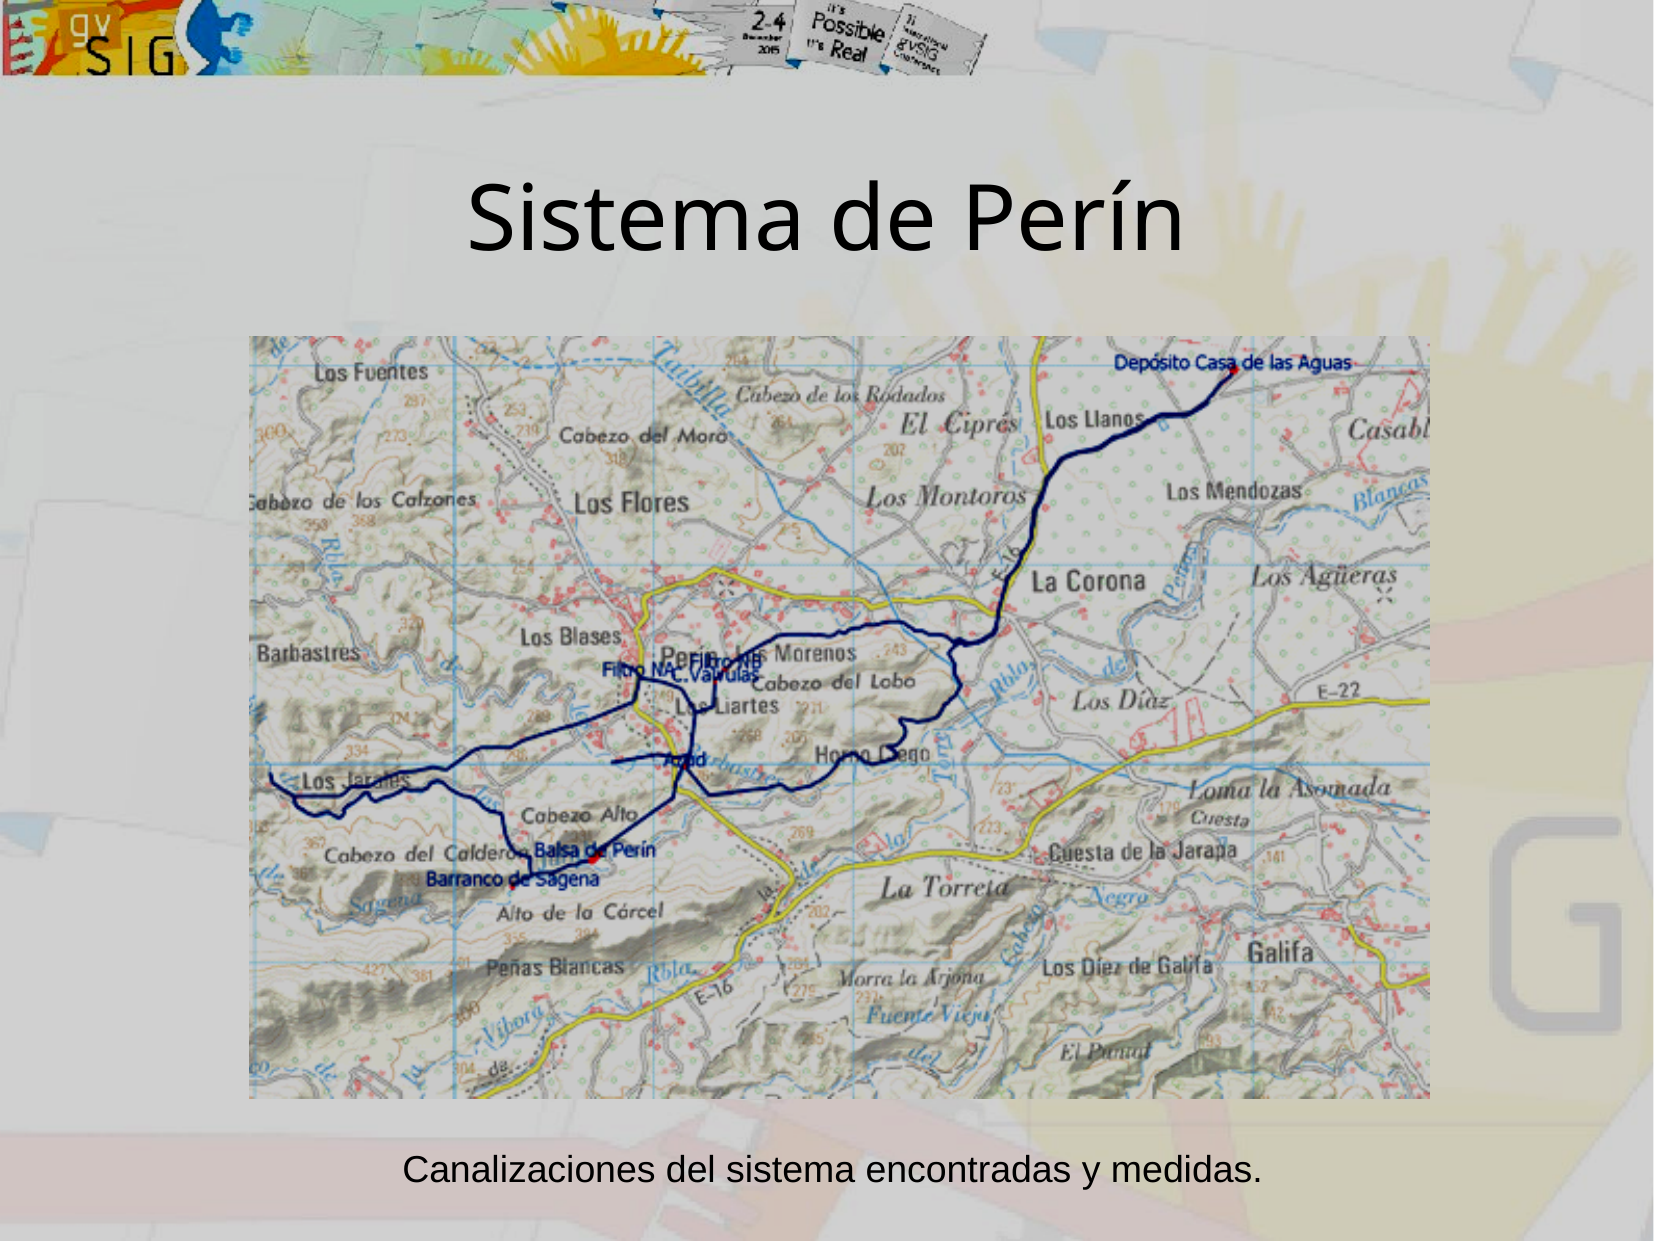

Canalizaciones del sistema encontradas y medidas.
# Sistema de Perín